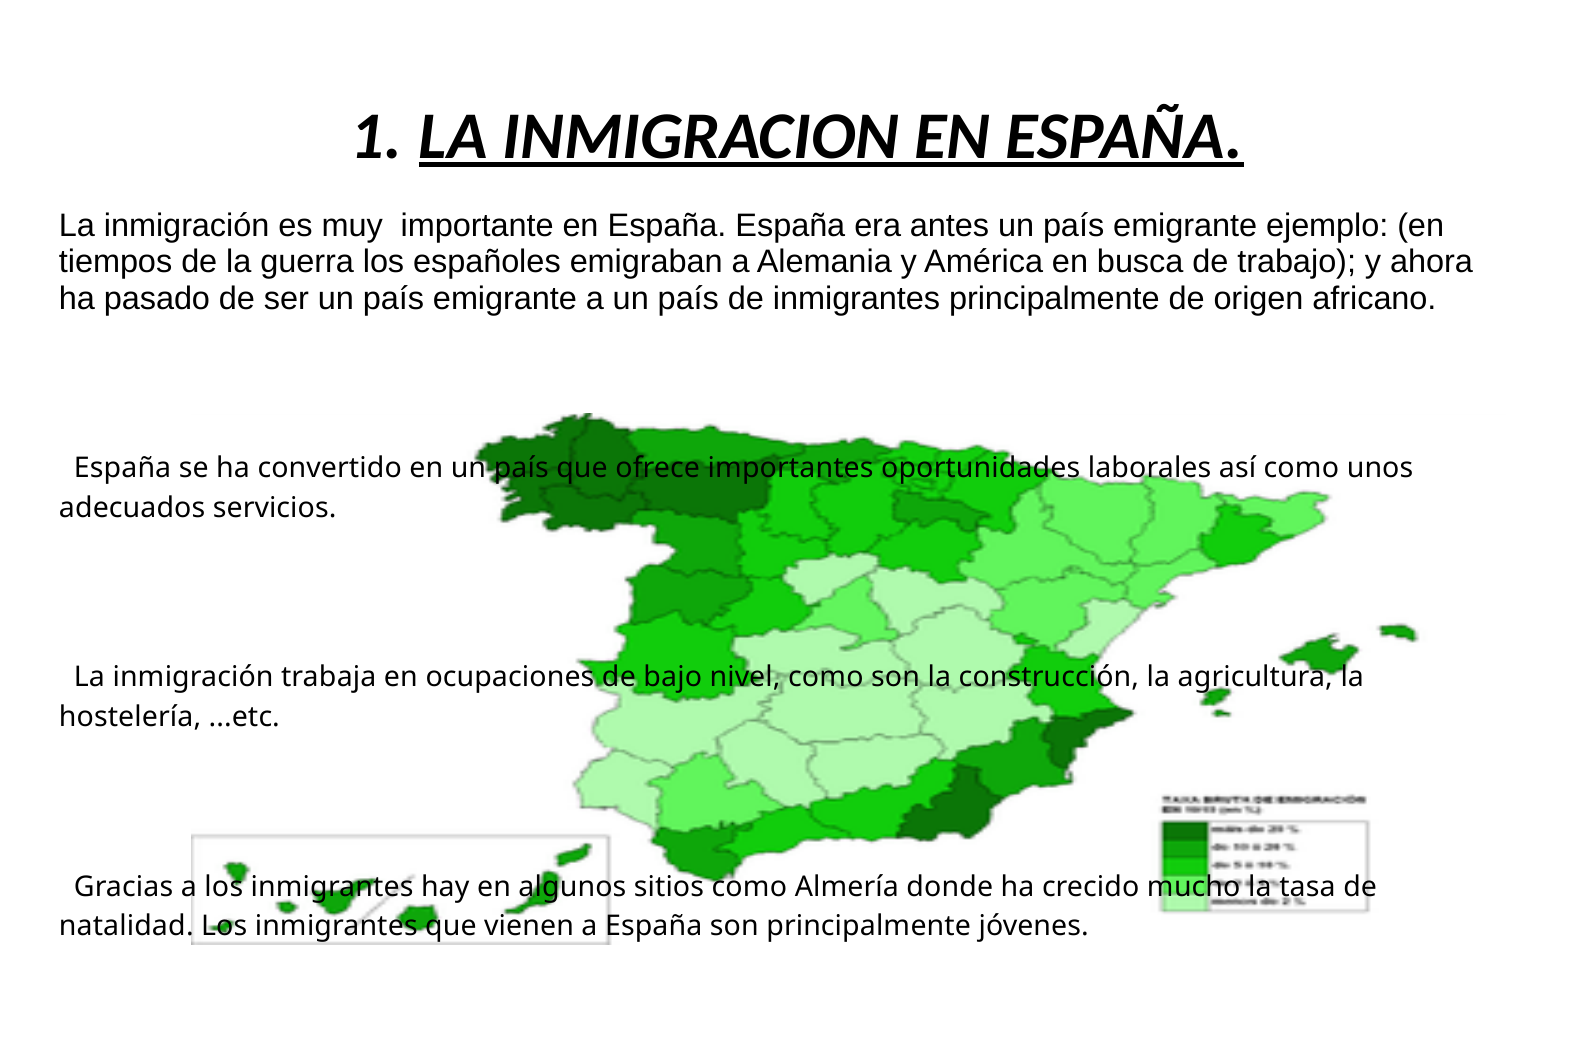

# 1. LA INMIGRACION EN ESPAÑA.
La inmigración es muy importante en España. España era antes un país emigrante ejemplo: (en tiempos de la guerra los españoles emigraban a Alemania y América en busca de trabajo); y ahora ha pasado de ser un país emigrante a un país de inmigrantes principalmente de origen africano.
 España se ha convertido en un país que ofrece importantes oportunidades laborales así como unos adecuados servicios.
 La inmigración trabaja en ocupaciones de bajo nivel, como son la construcción, la agricultura, la hostelería, ...etc.
 Gracias a los inmigrantes hay en algunos sitios como Almería donde ha crecido mucho la tasa de natalidad. Los inmigrantes que vienen a España son principalmente jóvenes.